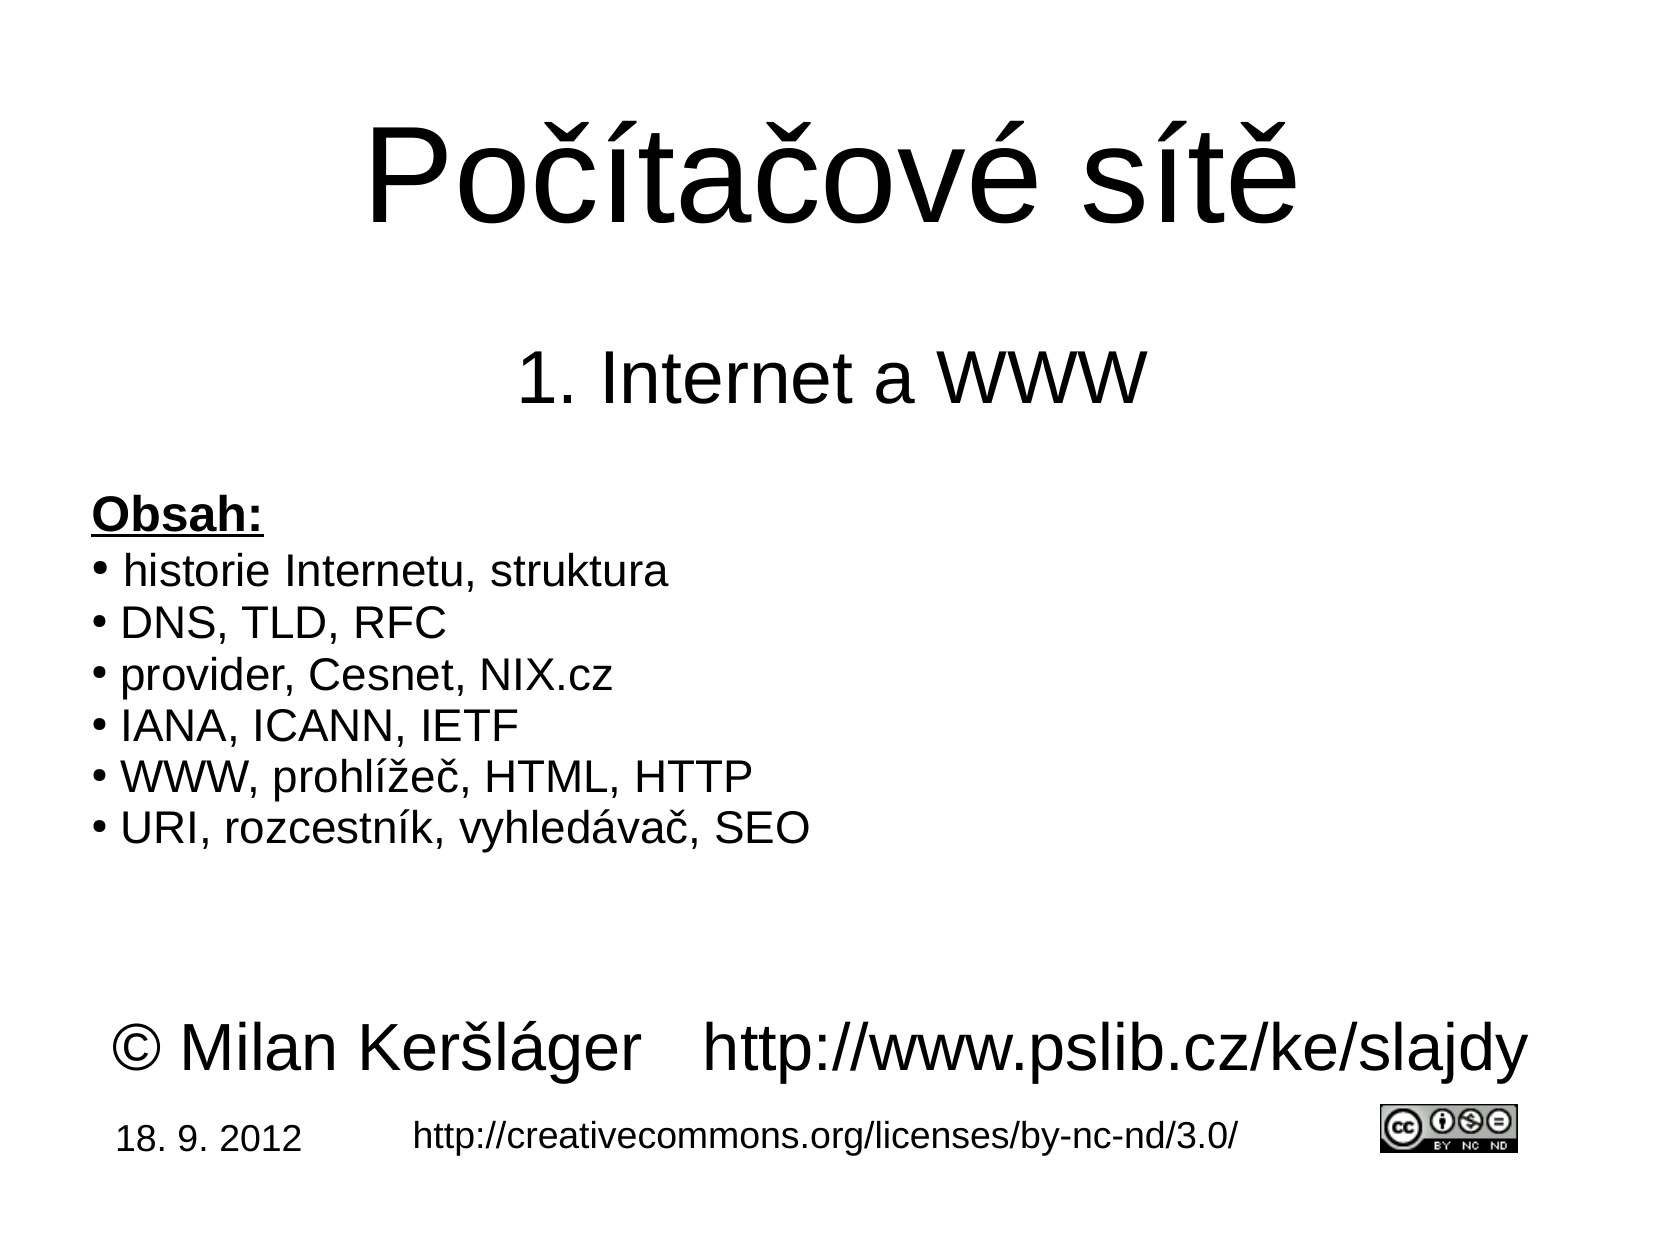

# Počítačové sítě 1. Internet a WWW
Obsah:
 historie Internetu, struktura
 DNS, TLD, RFC
 provider, Cesnet, NIX.cz
 IANA, ICANN, IETF
 WWW, prohlížeč, HTML, HTTP
 URI, rozcestník, vyhledávač, SEO
© Milan Keršláger	http://www.pslib.cz/ke/slajdy
http://creativecommons.org/licenses/by-nc-nd/3.0/
18. 9. 2012